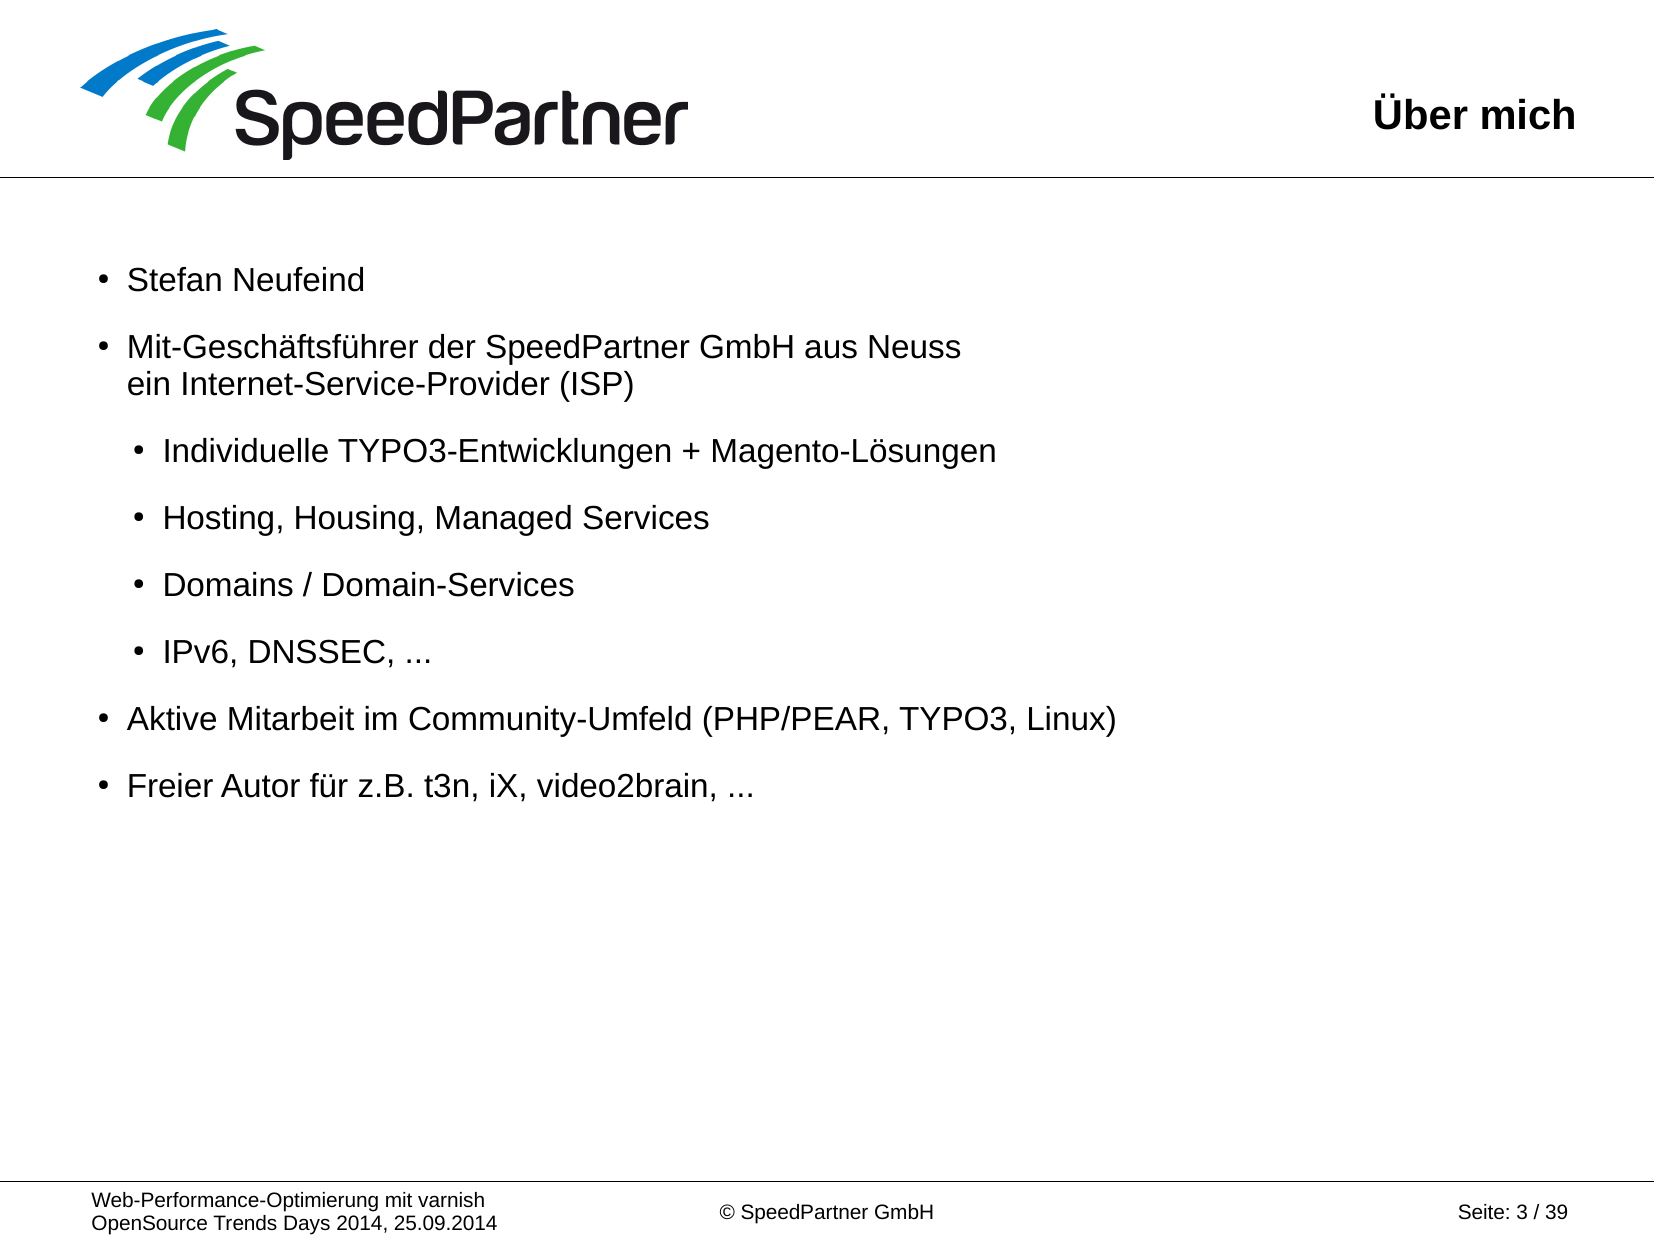

# Über mich
Stefan Neufeind
Mit-Geschäftsführer der SpeedPartner GmbH aus Neuss
ein Internet-Service-Provider (ISP)
Individuelle TYPO3-Entwicklungen + Magento-Lösungen
Hosting, Housing, Managed Services
Domains / Domain-Services
IPv6, DNSSEC, ...
Aktive Mitarbeit im Community-Umfeld (PHP/PEAR, TYPO3, Linux)
Freier Autor für z.B. t3n, iX, video2brain, ...